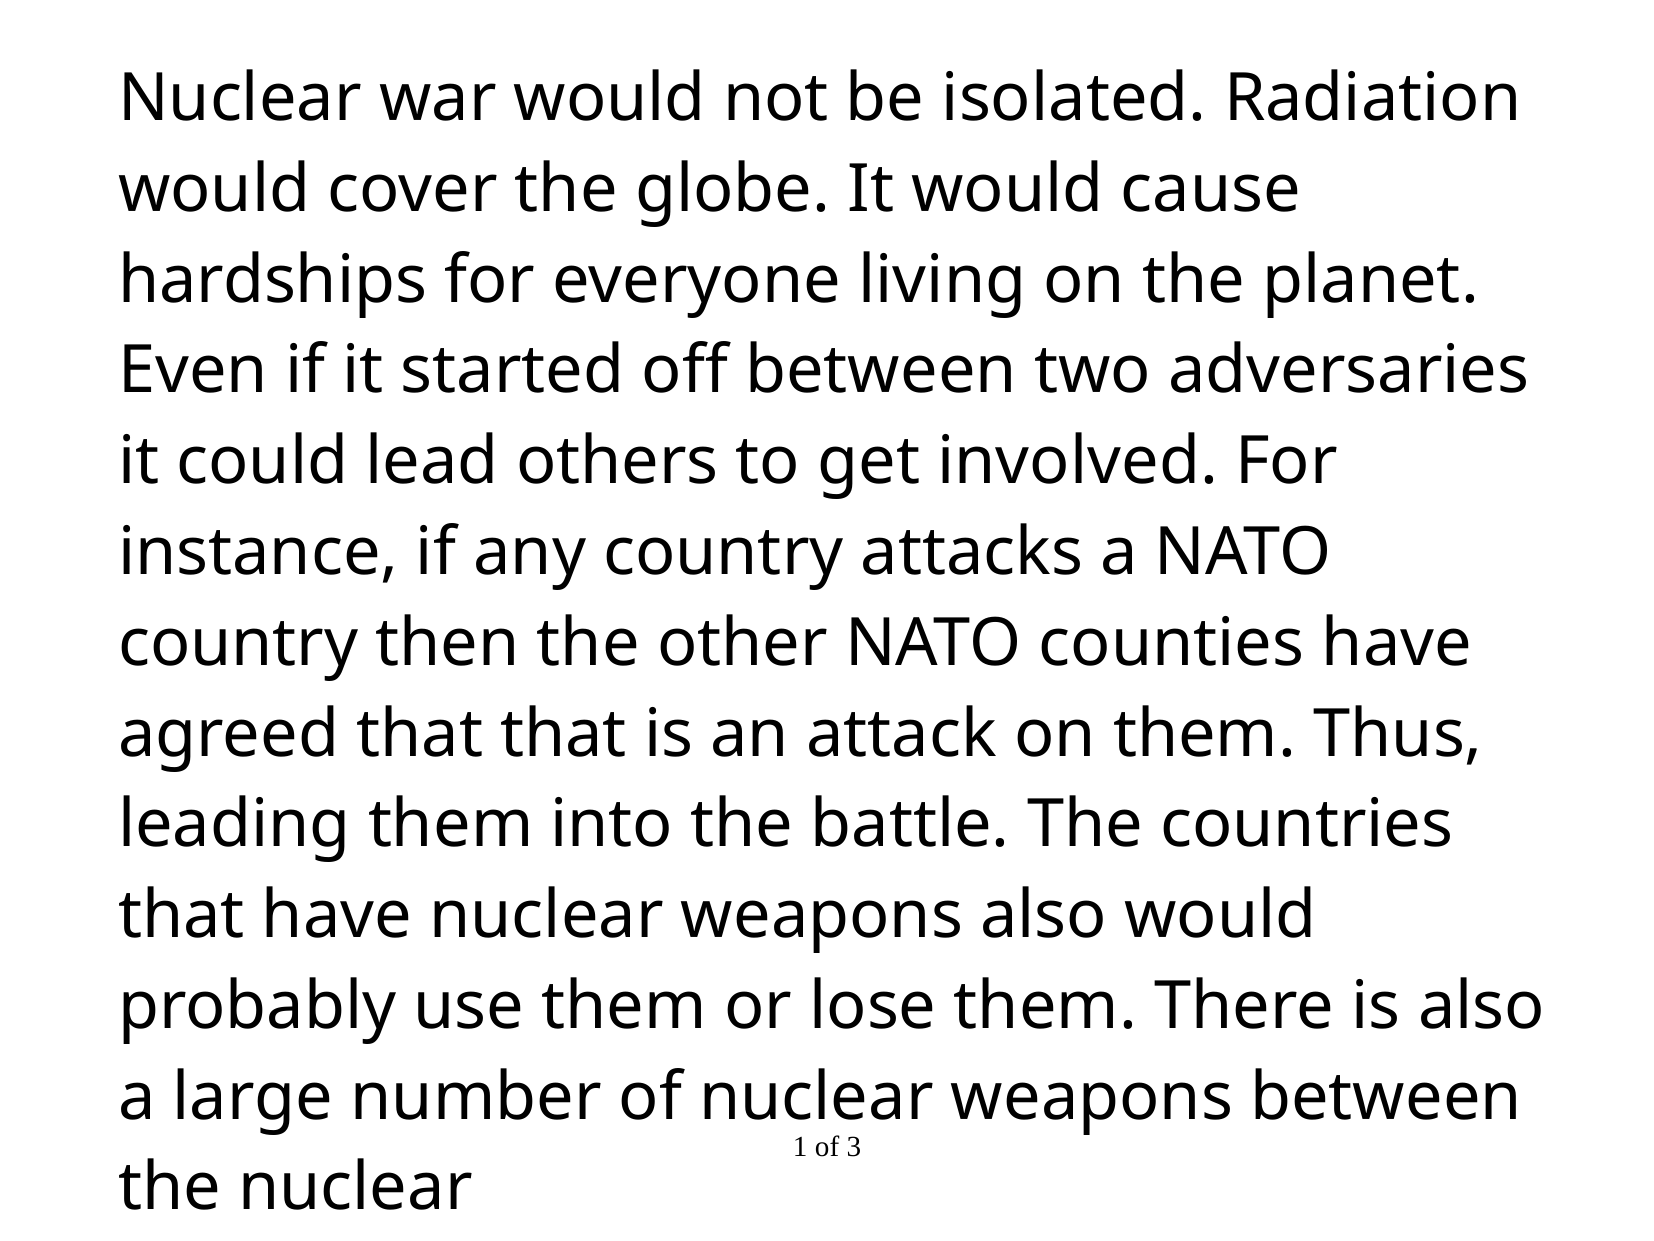

# Nuclear war would not be isolated. Radiation would cover the globe. It would cause hardships for everyone living on the planet. Even if it started off between two adversaries it could lead others to get involved. For instance, if any country attacks a NATO country then the other NATO counties have agreed that that is an attack on them. Thus, leading them into the battle. The countries that have nuclear weapons also would probably use them or lose them. There is also a large number of nuclear weapons between the nuclear
1 of 3